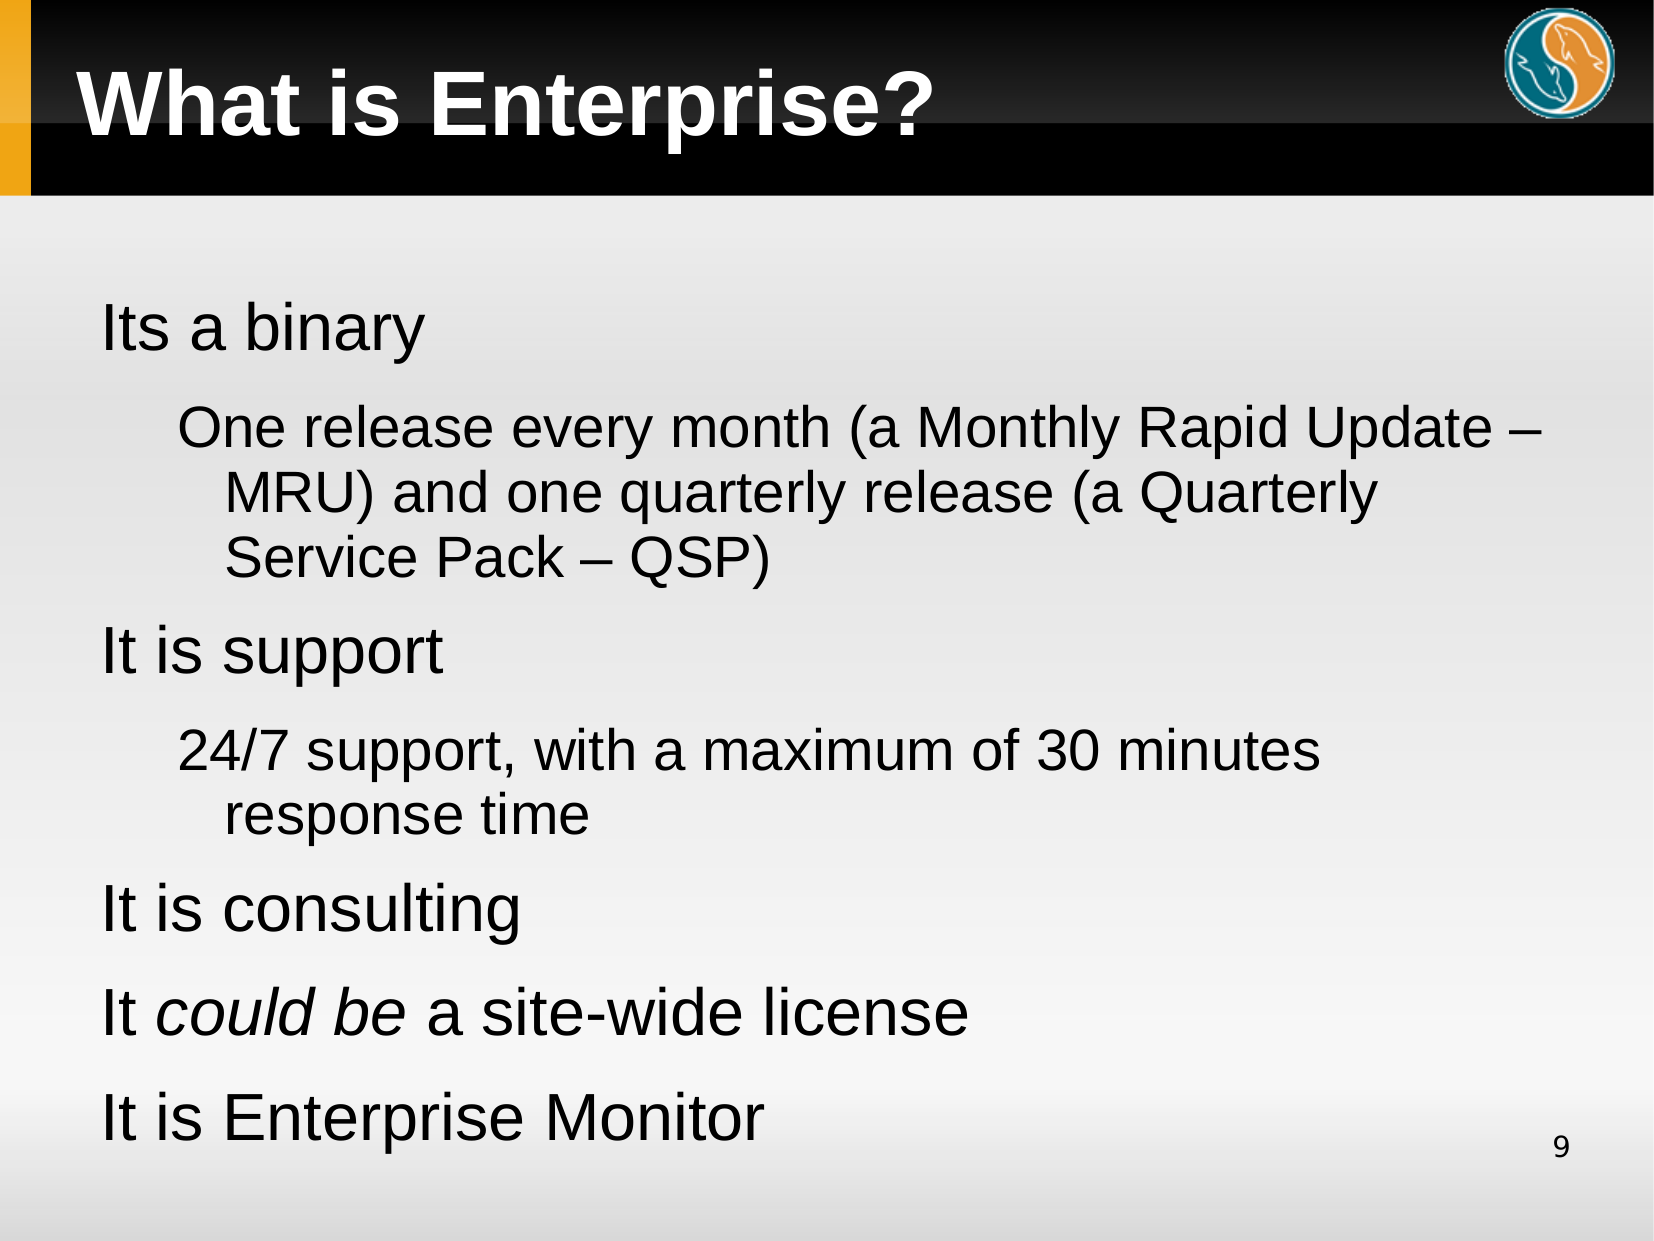

# What is Enterprise?
Its a binary
One release every month (a Monthly Rapid Update – MRU) and one quarterly release (a Quarterly Service Pack – QSP)
It is support
24/7 support, with a maximum of 30 minutes response time
It is consulting
It could be a site-wide license
It is Enterprise Monitor
9